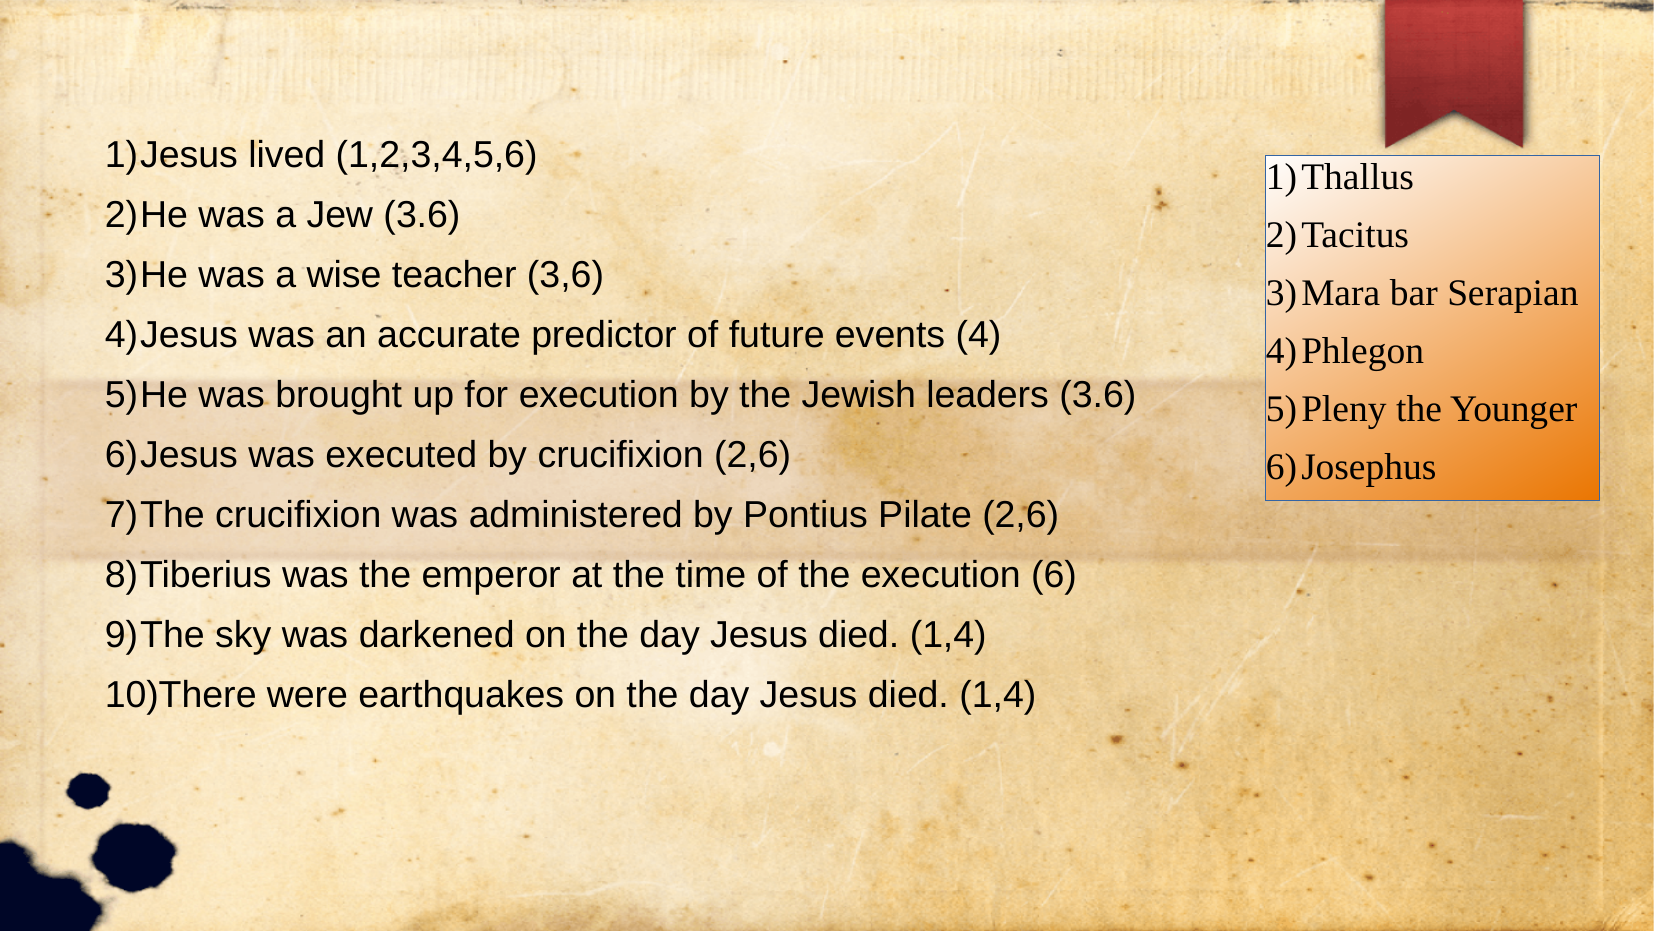

Jesus lived (1,2,3,4,5,6)
He was a Jew (3.6)
He was a wise teacher (3,6)
Jesus was an accurate predictor of future events (4)
He was brought up for execution by the Jewish leaders (3.6)
Jesus was executed by crucifixion (2,6)
The crucifixion was administered by Pontius Pilate (2,6)
Tiberius was the emperor at the time of the execution (6)
The sky was darkened on the day Jesus died. (1,4)
There were earthquakes on the day Jesus died. (1,4)
# Thallus
Tacitus
Mara bar Serapian
Phlegon
Pleny the Younger
Josephus